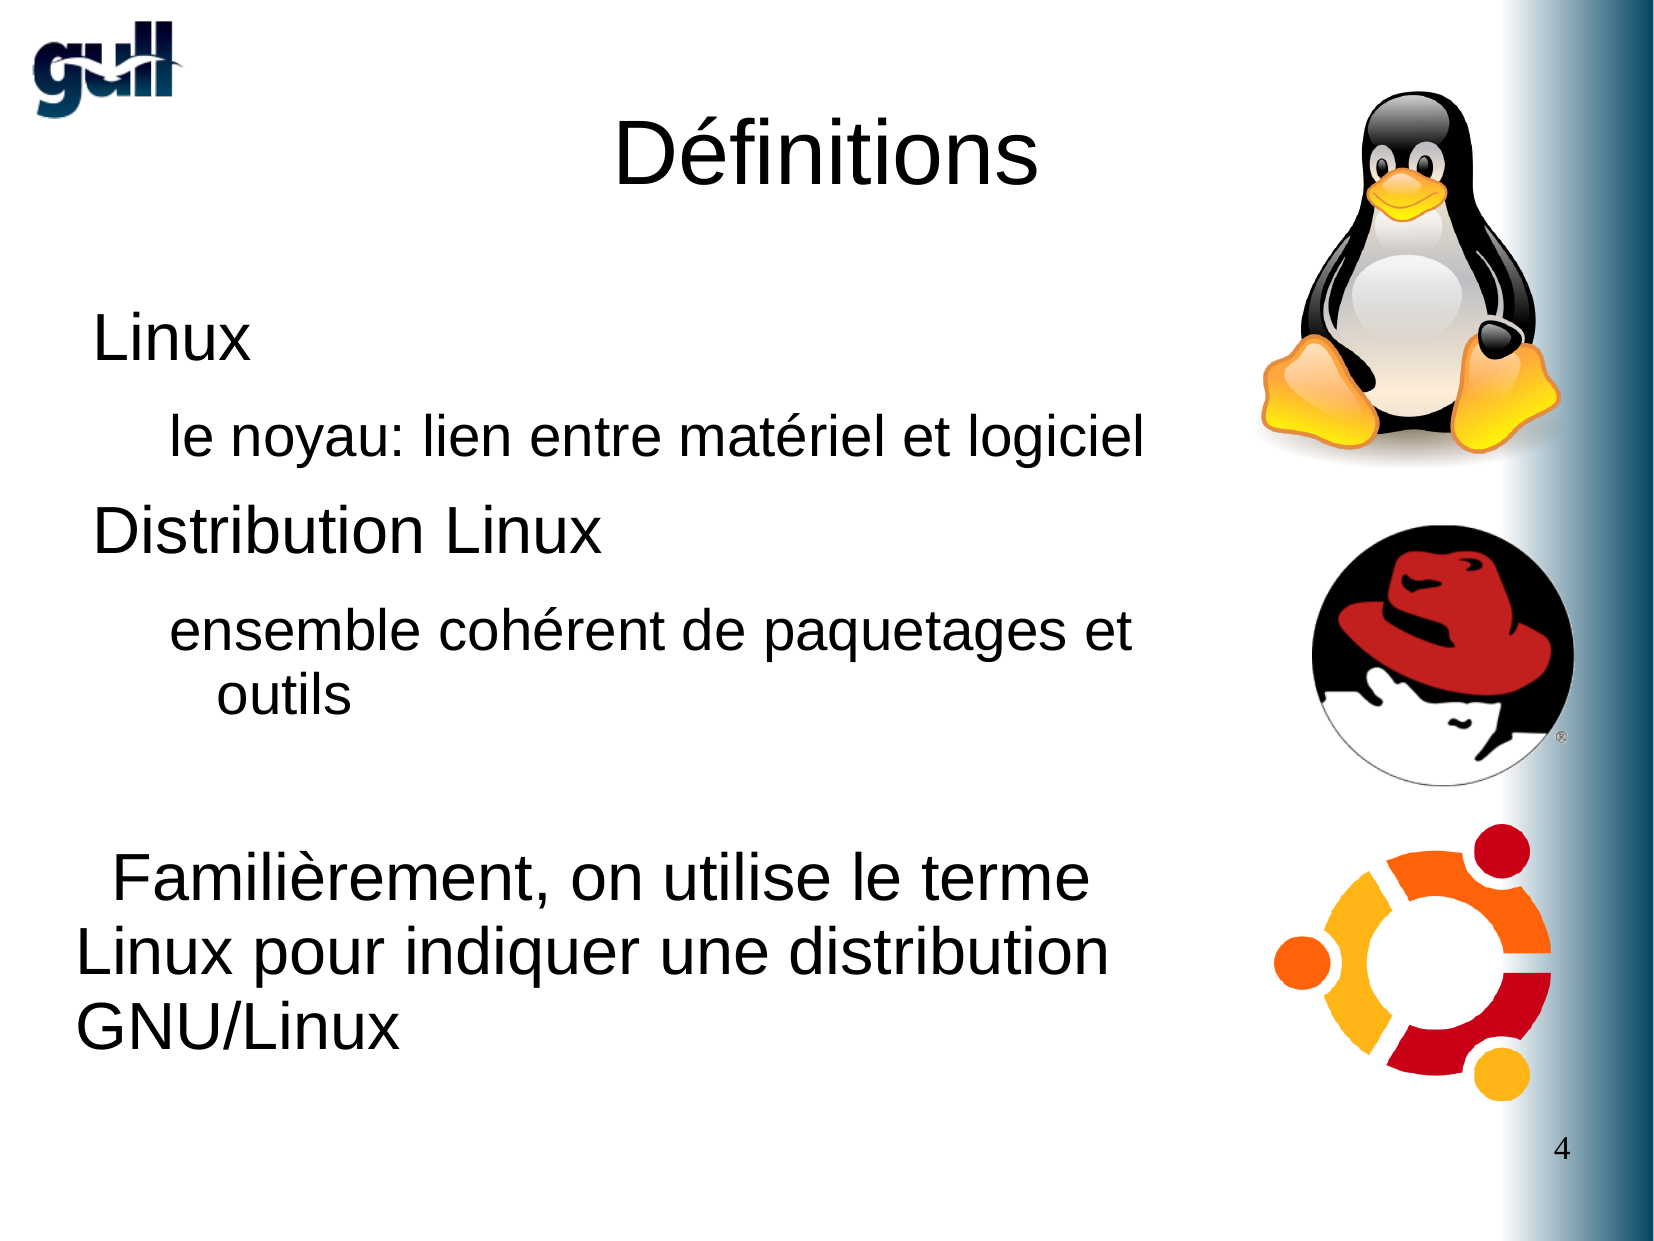

# Définitions
Linux
le noyau: lien entre matériel et logiciel
Distribution Linux
ensemble cohérent de paquetages et outils
 Familièrement, on utilise le terme Linux pour indiquer une distribution GNU/Linux
4